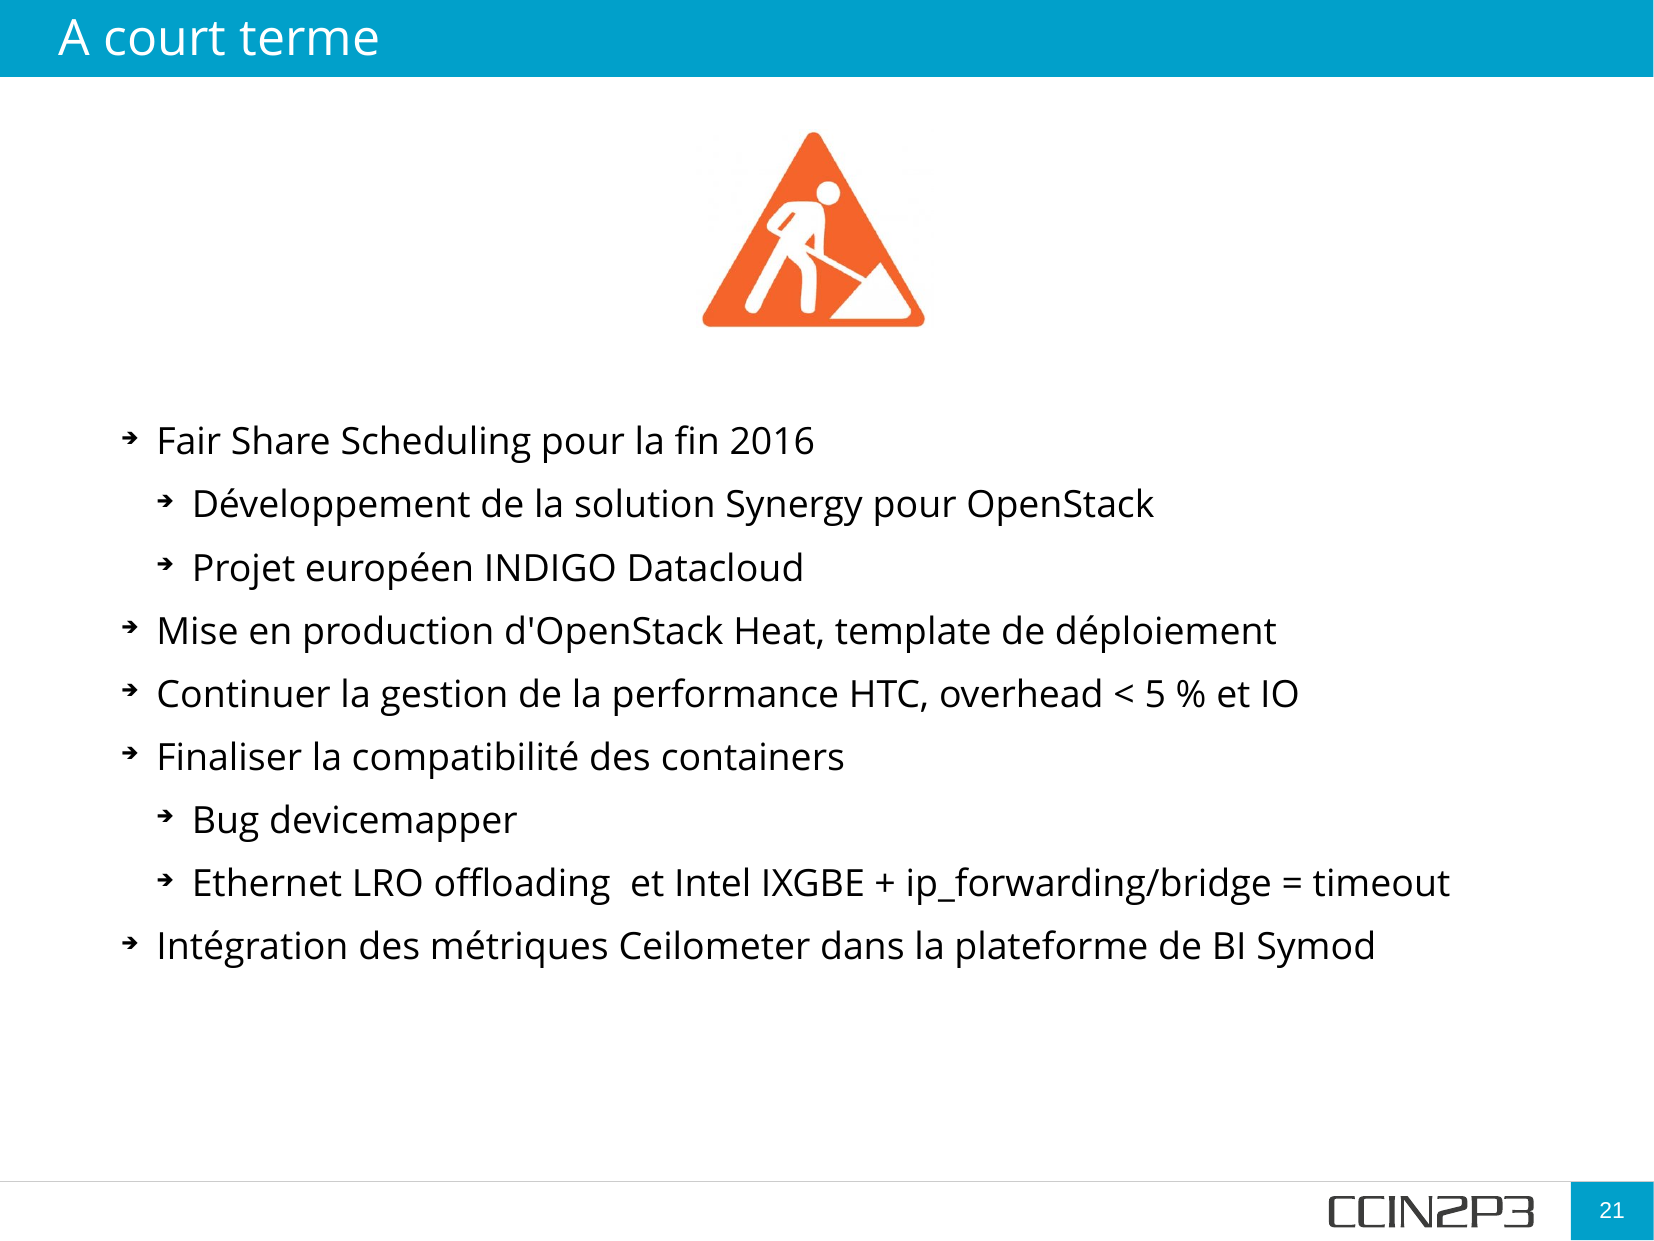

# A court terme
Fair Share Scheduling pour la fin 2016
Développement de la solution Synergy pour OpenStack
Projet européen INDIGO Datacloud
Mise en production d'OpenStack Heat, template de déploiement
Continuer la gestion de la performance HTC, overhead < 5 % et IO
Finaliser la compatibilité des containers
Bug devicemapper
Ethernet LRO offloading et Intel IXGBE + ip_forwarding/bridge = timeout
Intégration des métriques Ceilometer dans la plateforme de BI Symod
21